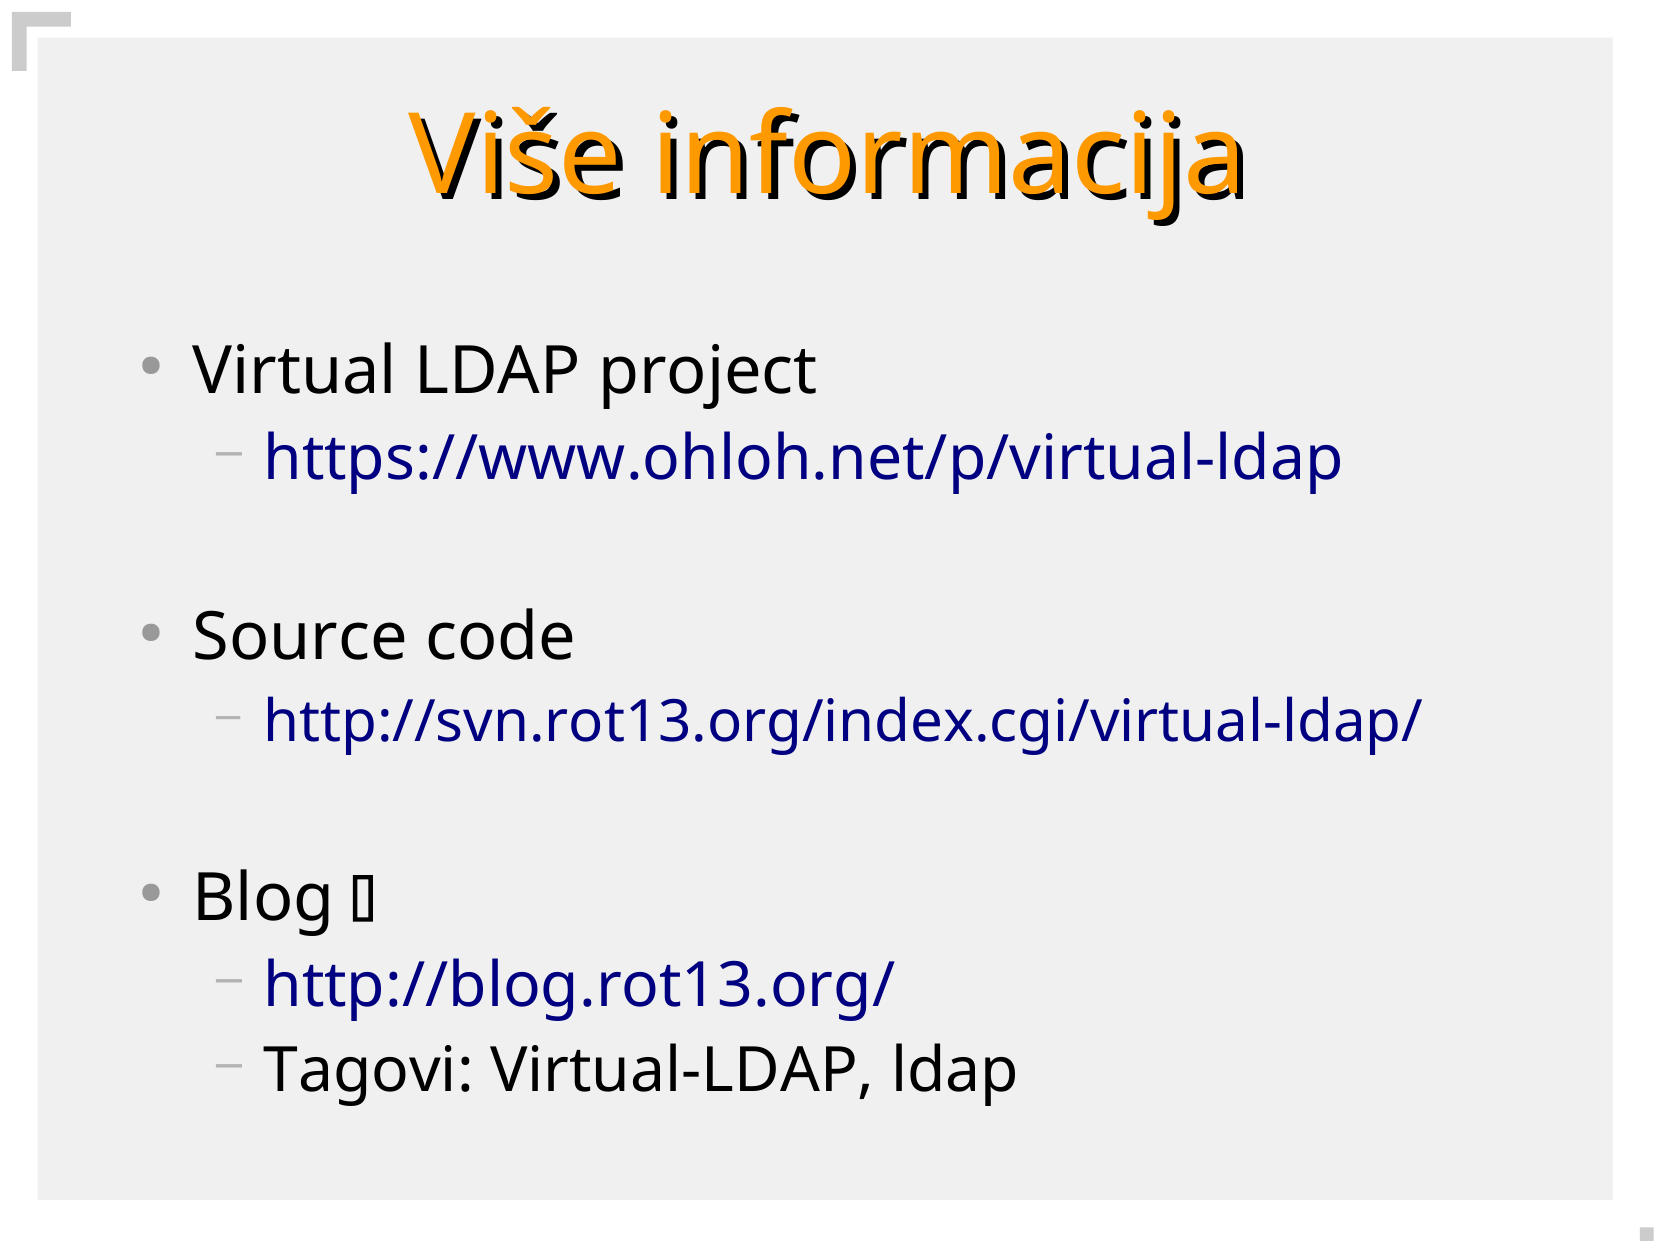

# Više informacija
Virtual LDAP project
https://www.ohloh.net/p/virtual-ldap
Source code
http://svn.rot13.org/index.cgi/virtual-ldap/
Blog 
http://blog.rot13.org/
Tagovi: Virtual-LDAP, ldap